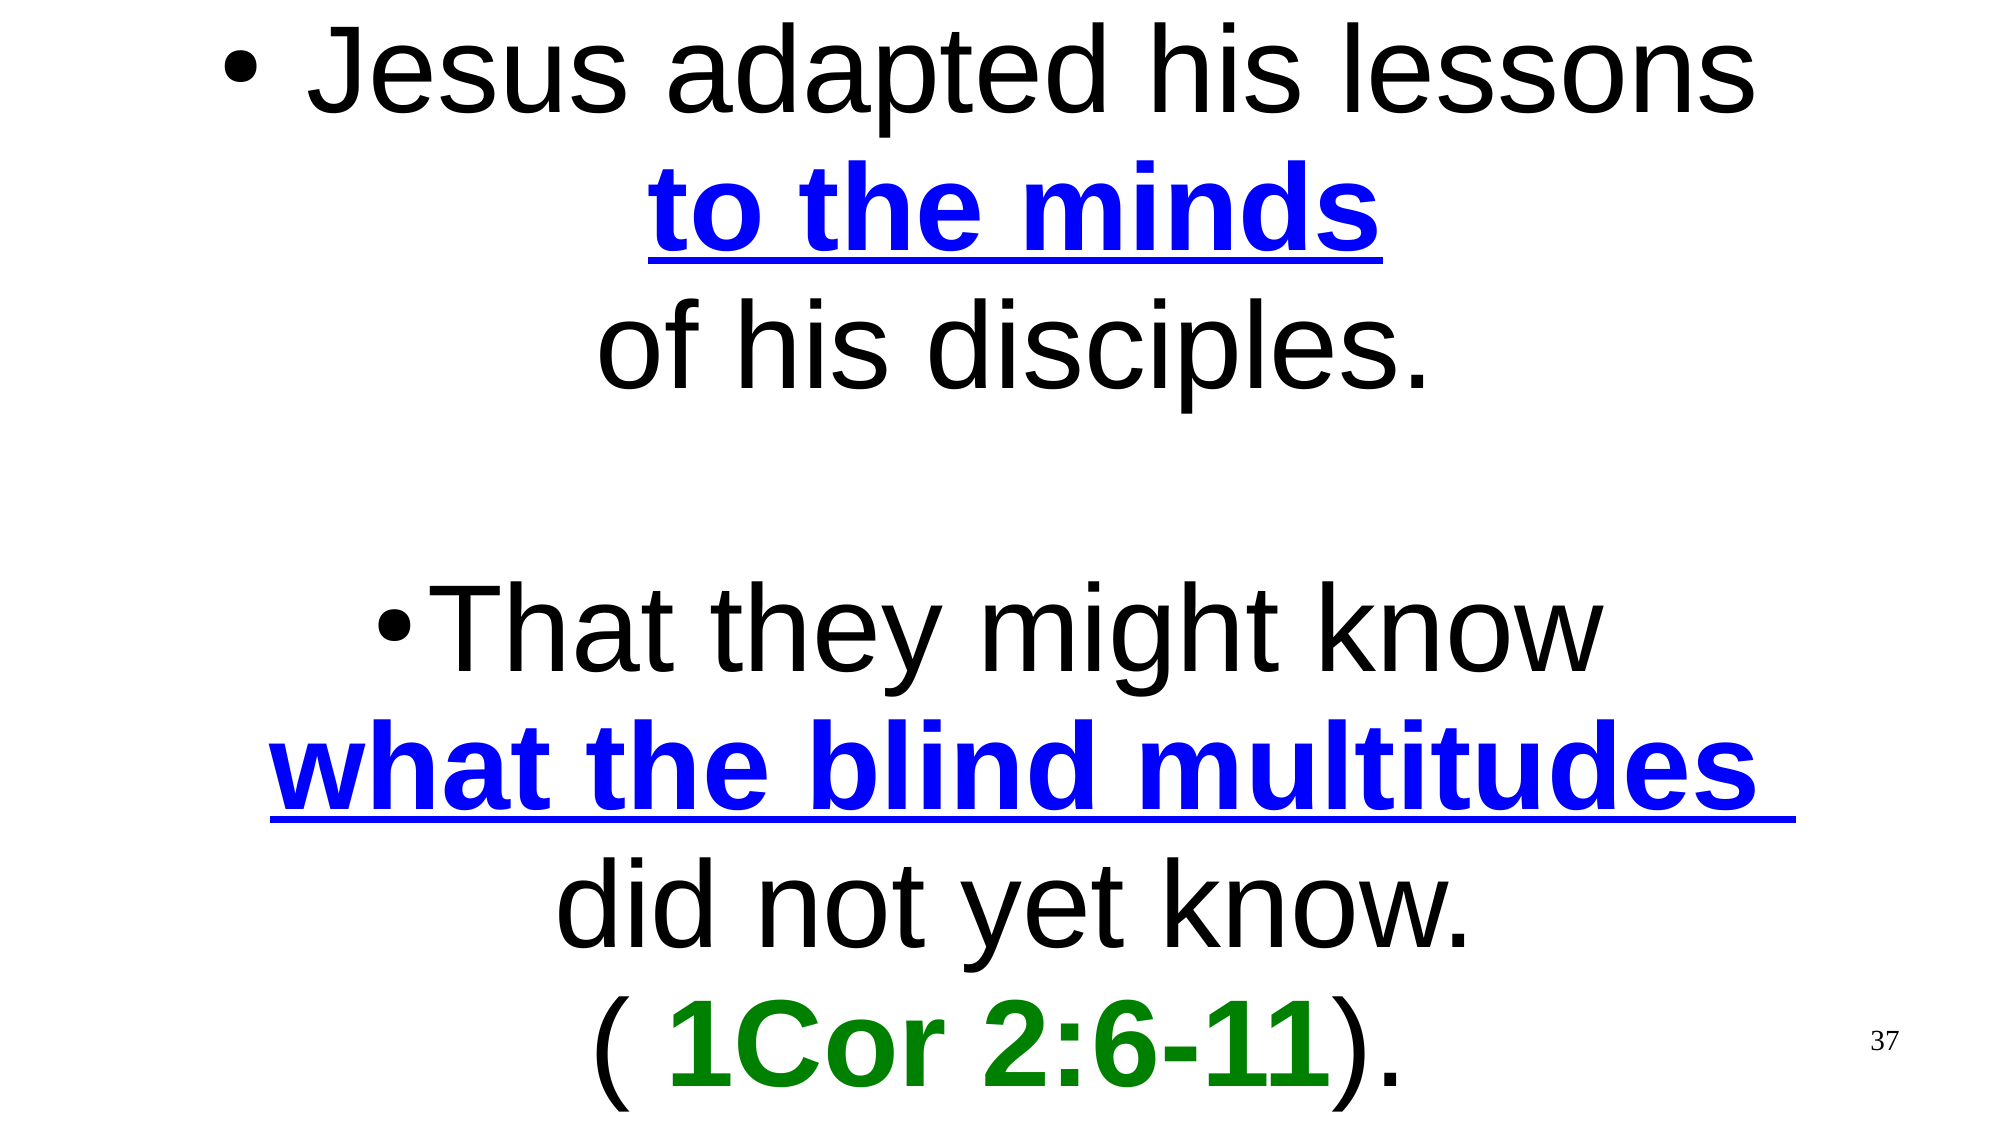

# Jesus adapted his lessons to the minds of his disciples.
That they might know
what the blind multitudes
did not yet know.
( 1Cor 2:6-11).
37